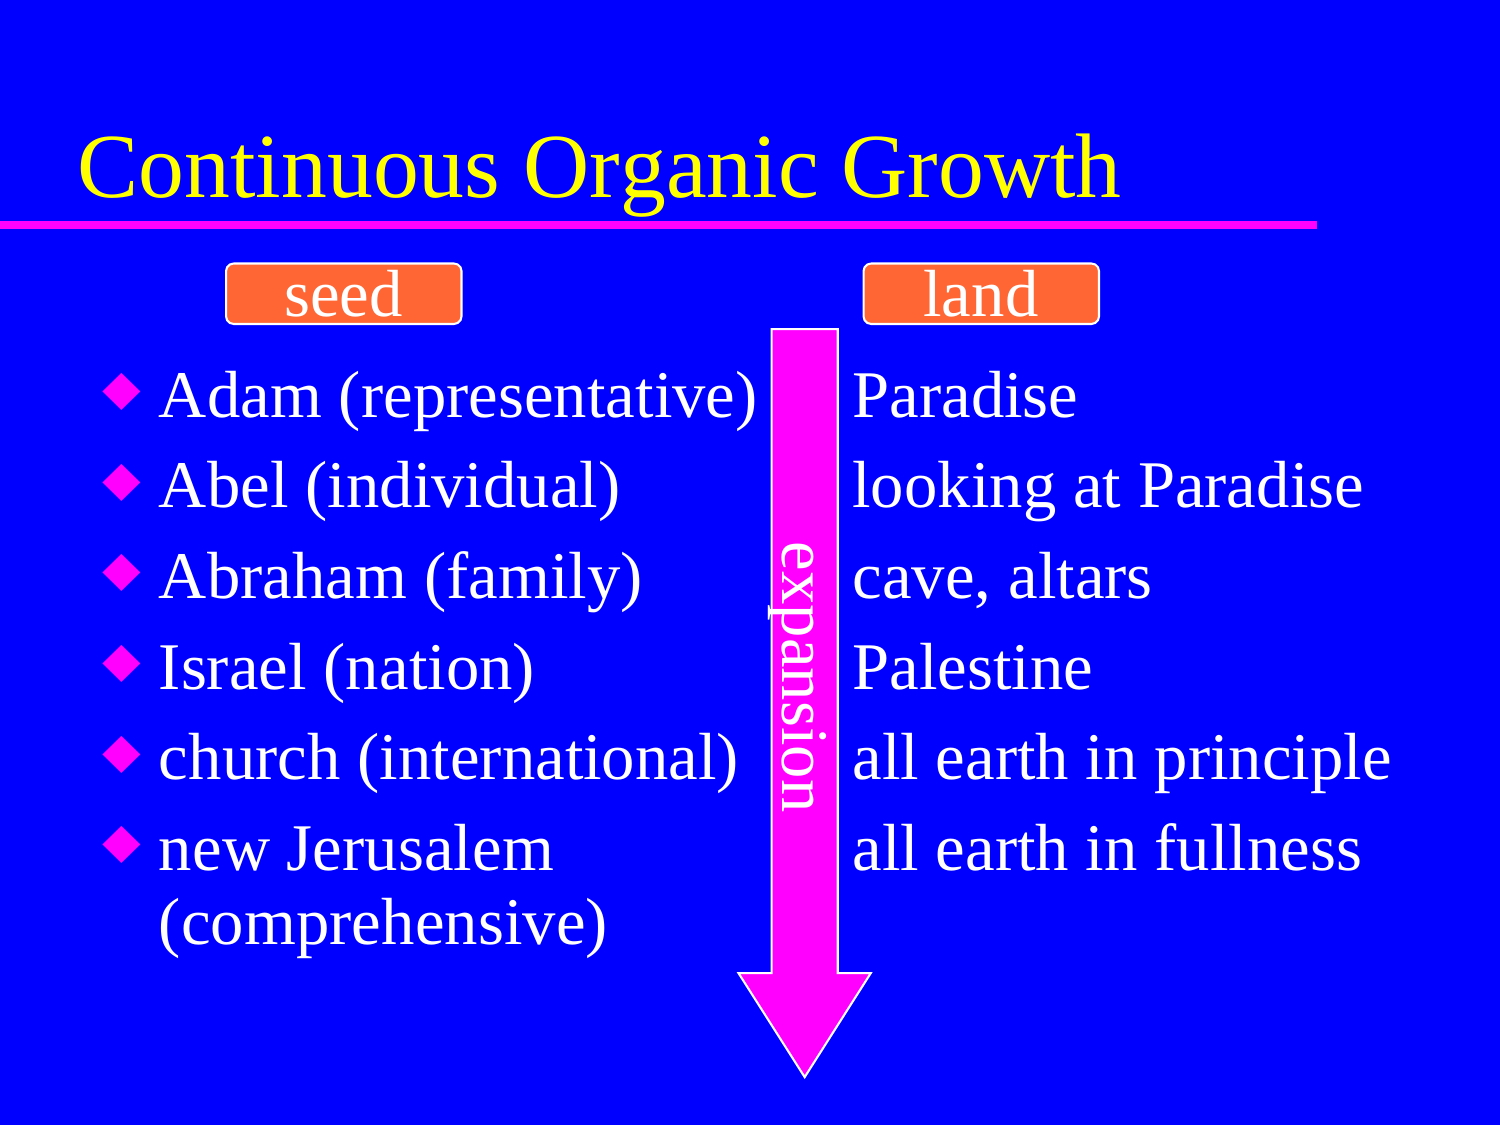

# Continuous Organic Growth
seed
land
Adam (representative)	Paradise
Abel (individual)		looking at Paradise
Abraham (family)		cave, altars
Israel (nation)			Palestine
church (international)	all earth in principle
new Jerusalem		all earth in fullness
(comprehensive)
expansion